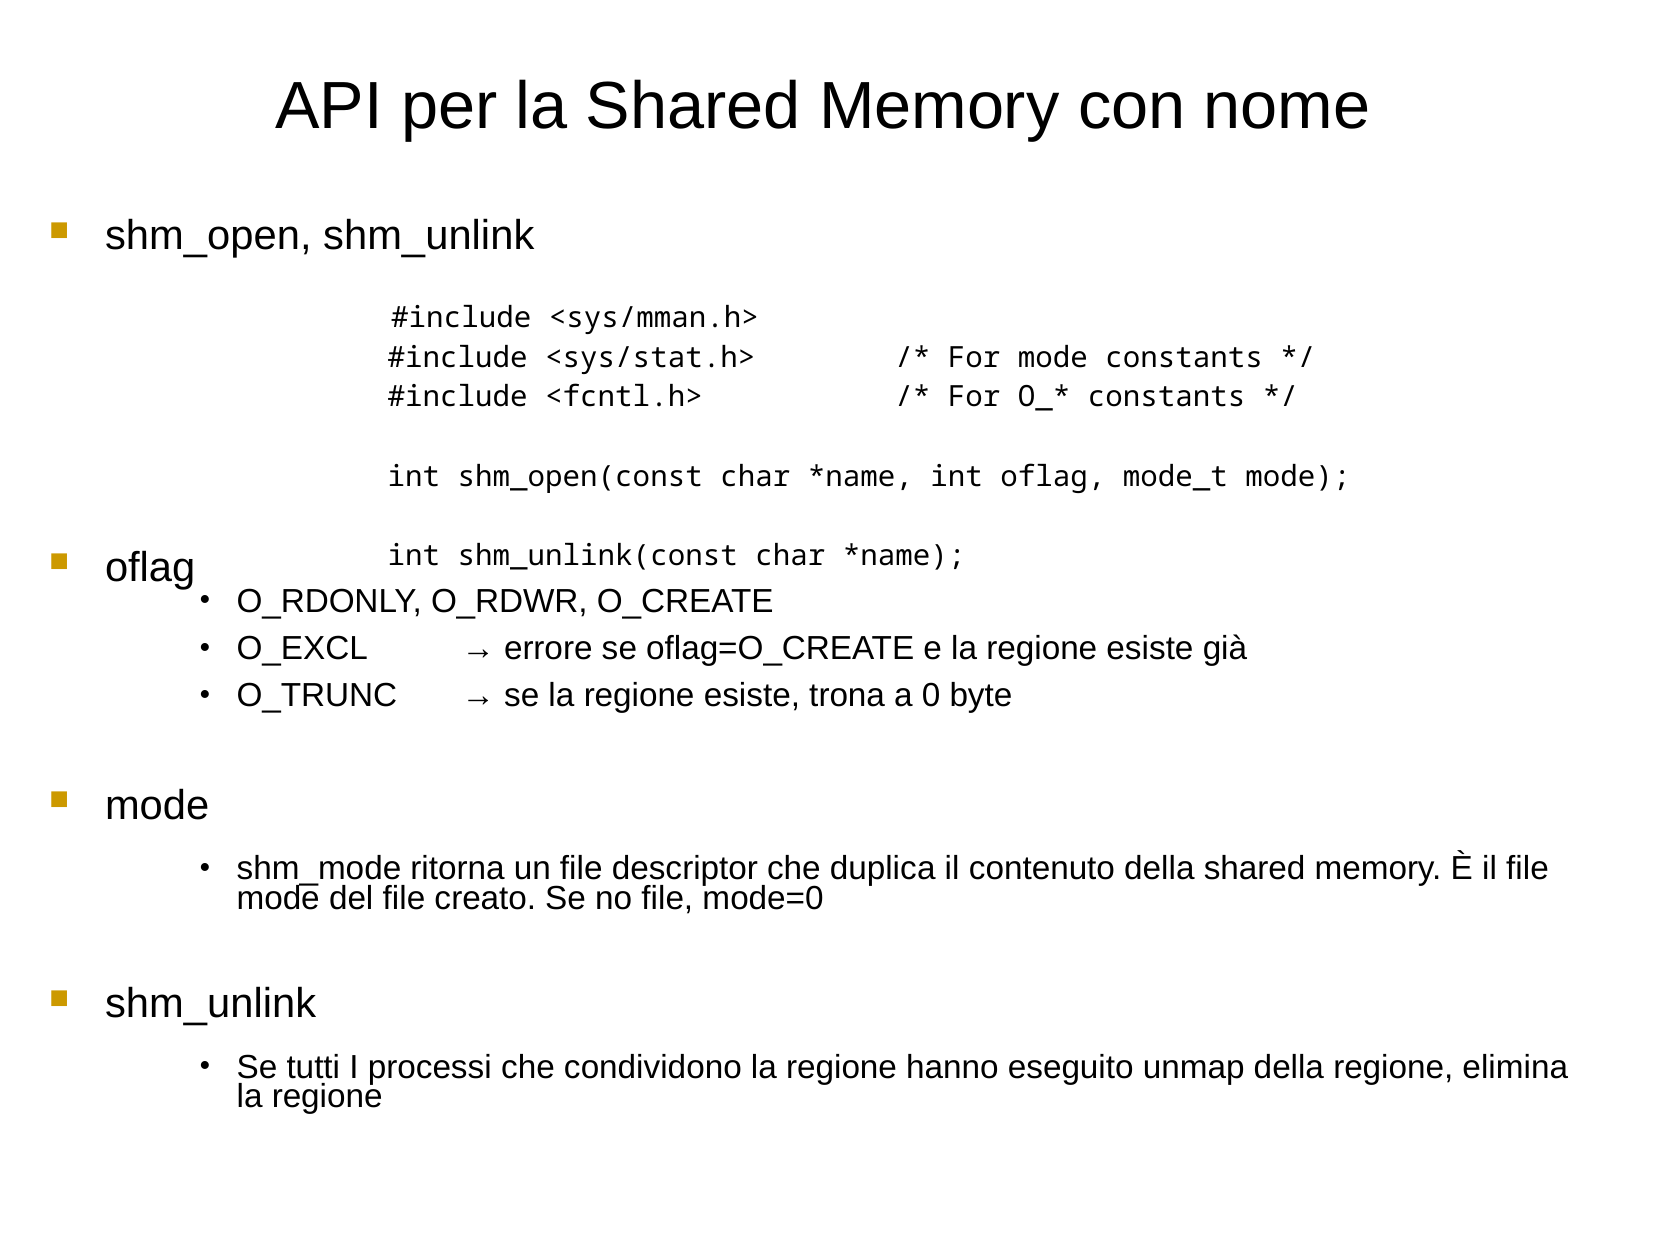

# API per la Shared Memory con nome
shm_open, shm_unlink
oflag
O_RDONLY, O_RDWR, O_CREATE
O_EXCL		→ errore se oflag=O_CREATE e la regione esiste già
O_TRUNC	→ se la regione esiste, trona a 0 byte
mode
shm_mode ritorna un file descriptor che duplica il contenuto della shared memory. È il file mode del file creato. Se no file, mode=0
shm_unlink
Se tutti I processi che condividono la regione hanno eseguito unmap della regione, elimina la regione
 #include <sys/mman.h>
 #include <sys/stat.h> /* For mode constants */
 #include <fcntl.h> /* For O_* constants */
 int shm_open(const char *name, int oflag, mode_t mode);
 int shm_unlink(const char *name);